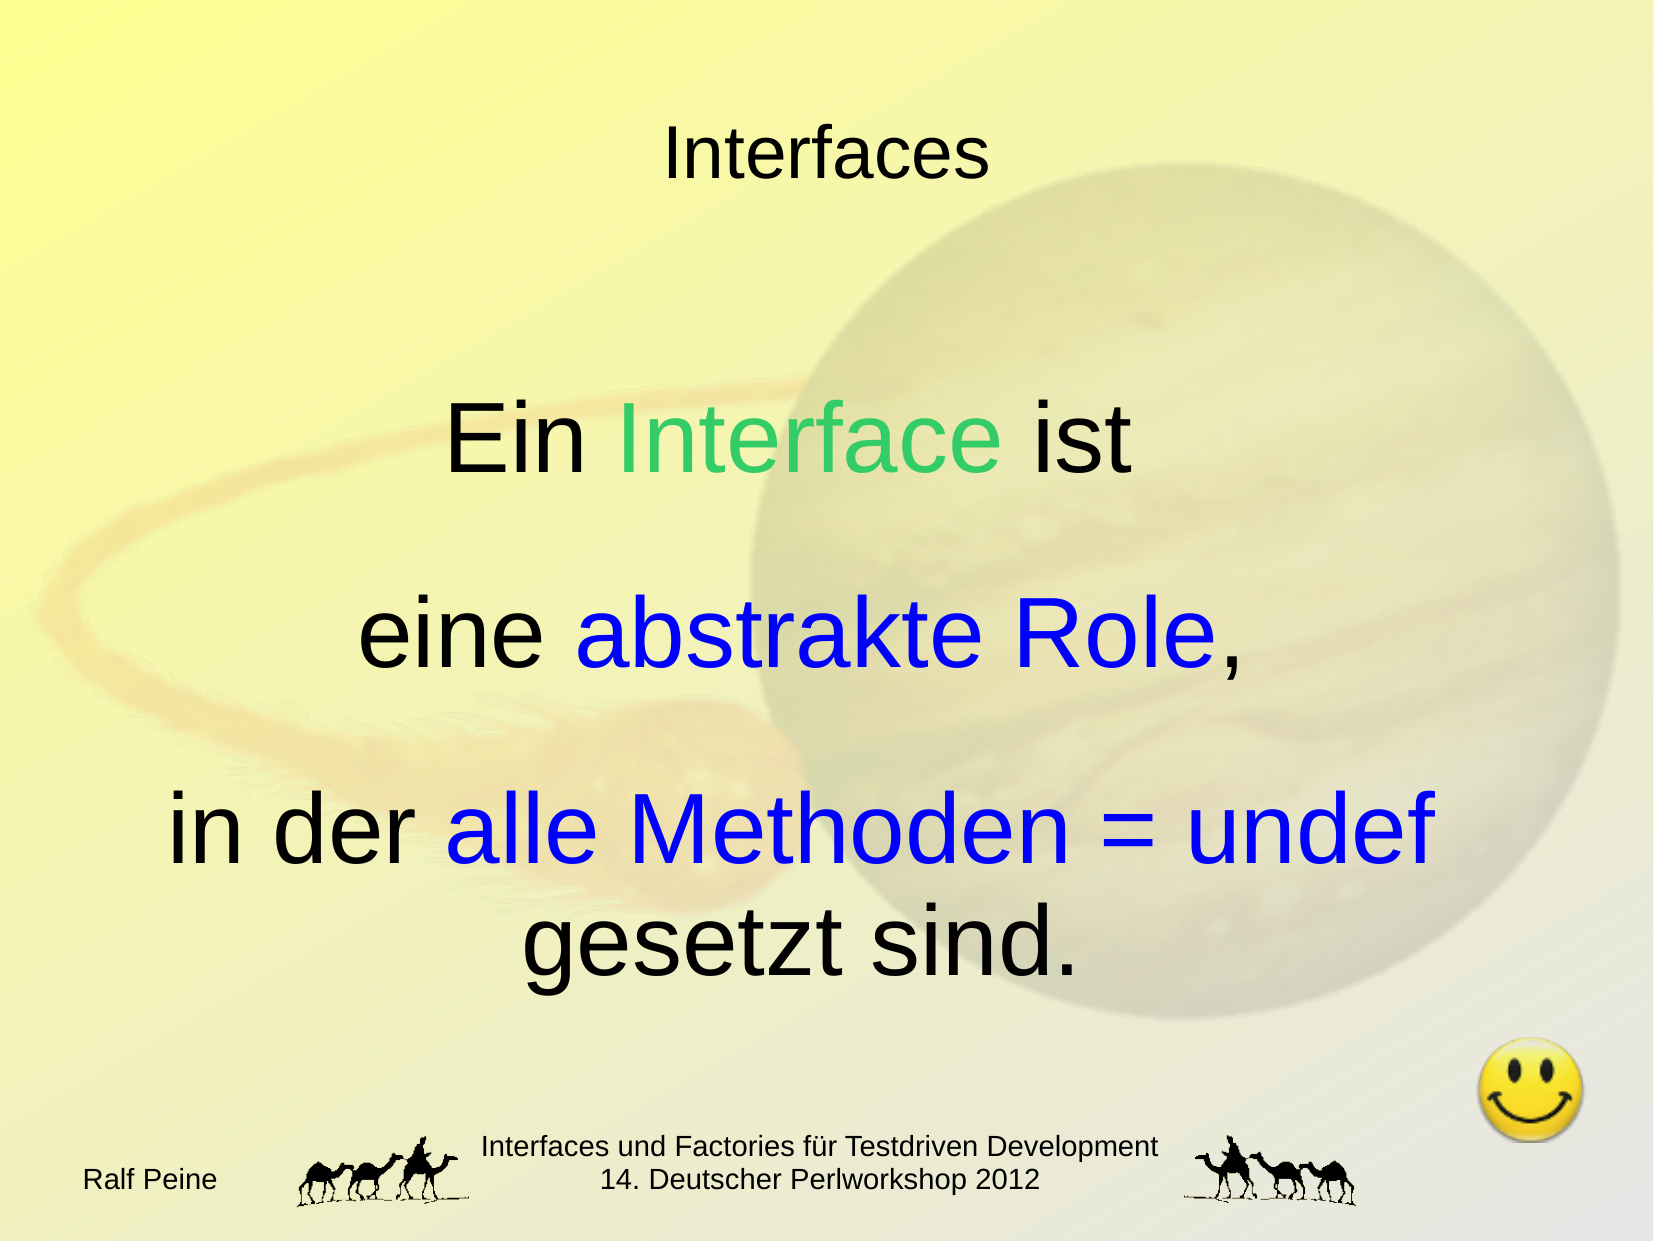

# Interfaces
Ein Interface ist
eine abstrakte Role,
in der alle Methoden = undef
gesetzt sind.